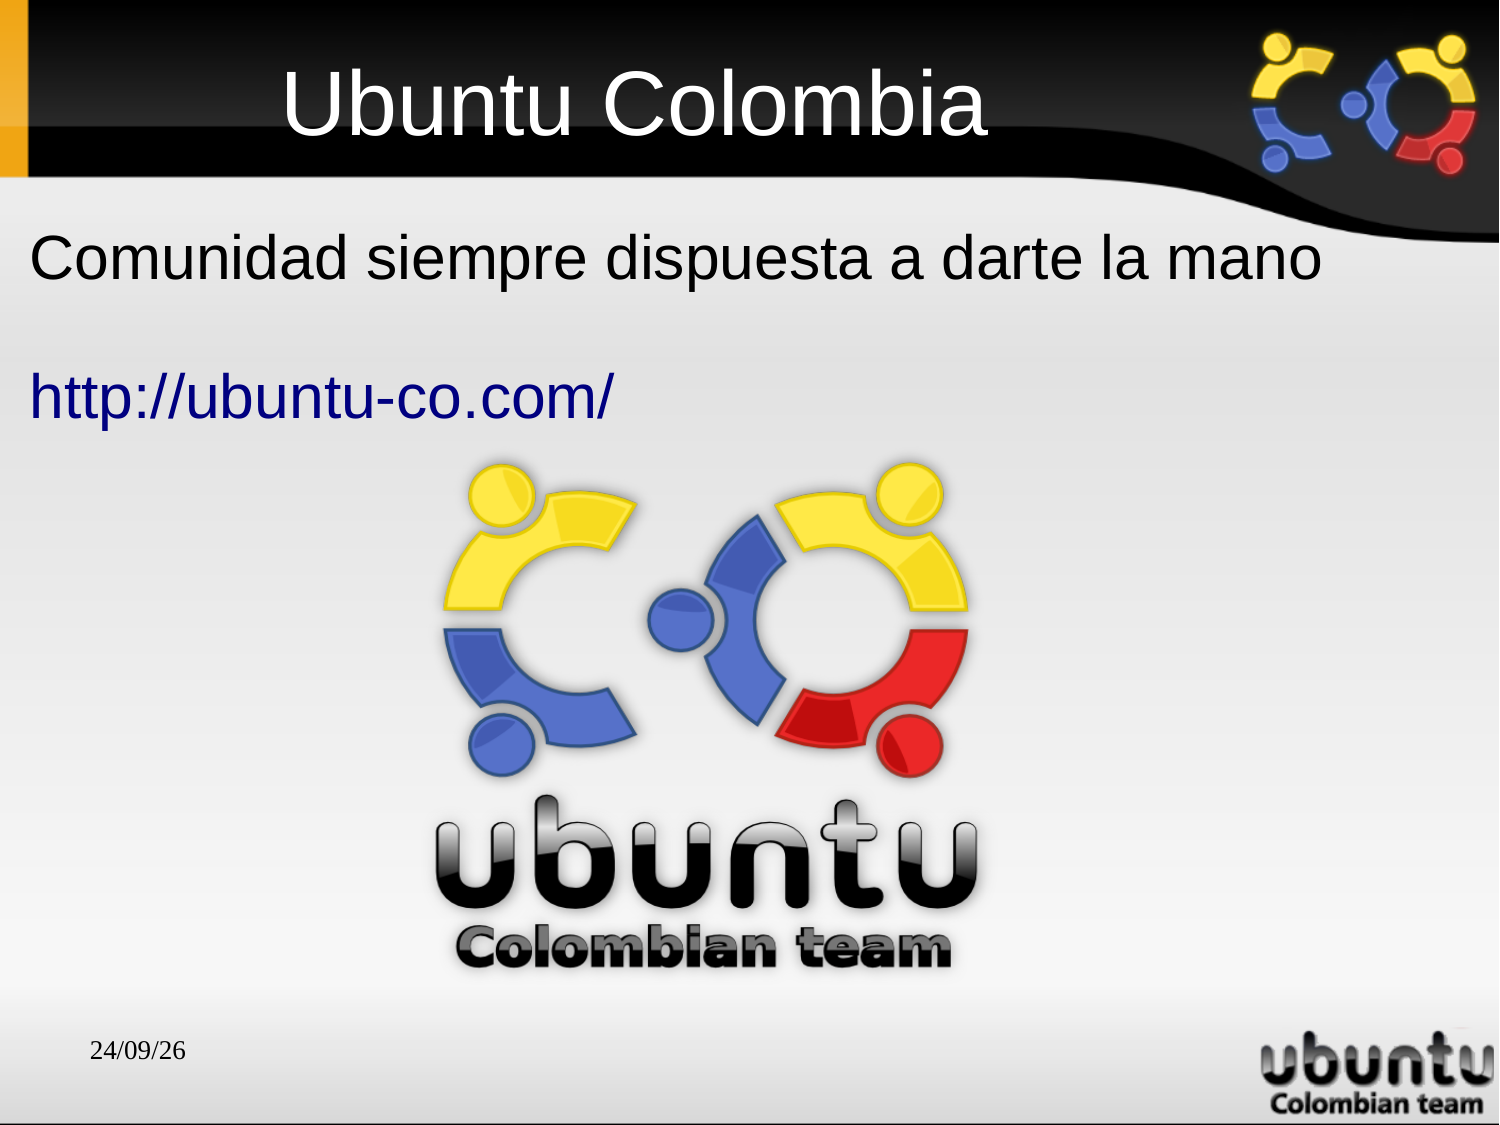

Ubuntu Colombia
# Comunidad siempre dispuesta a darte la mano http://ubuntu-co.com/